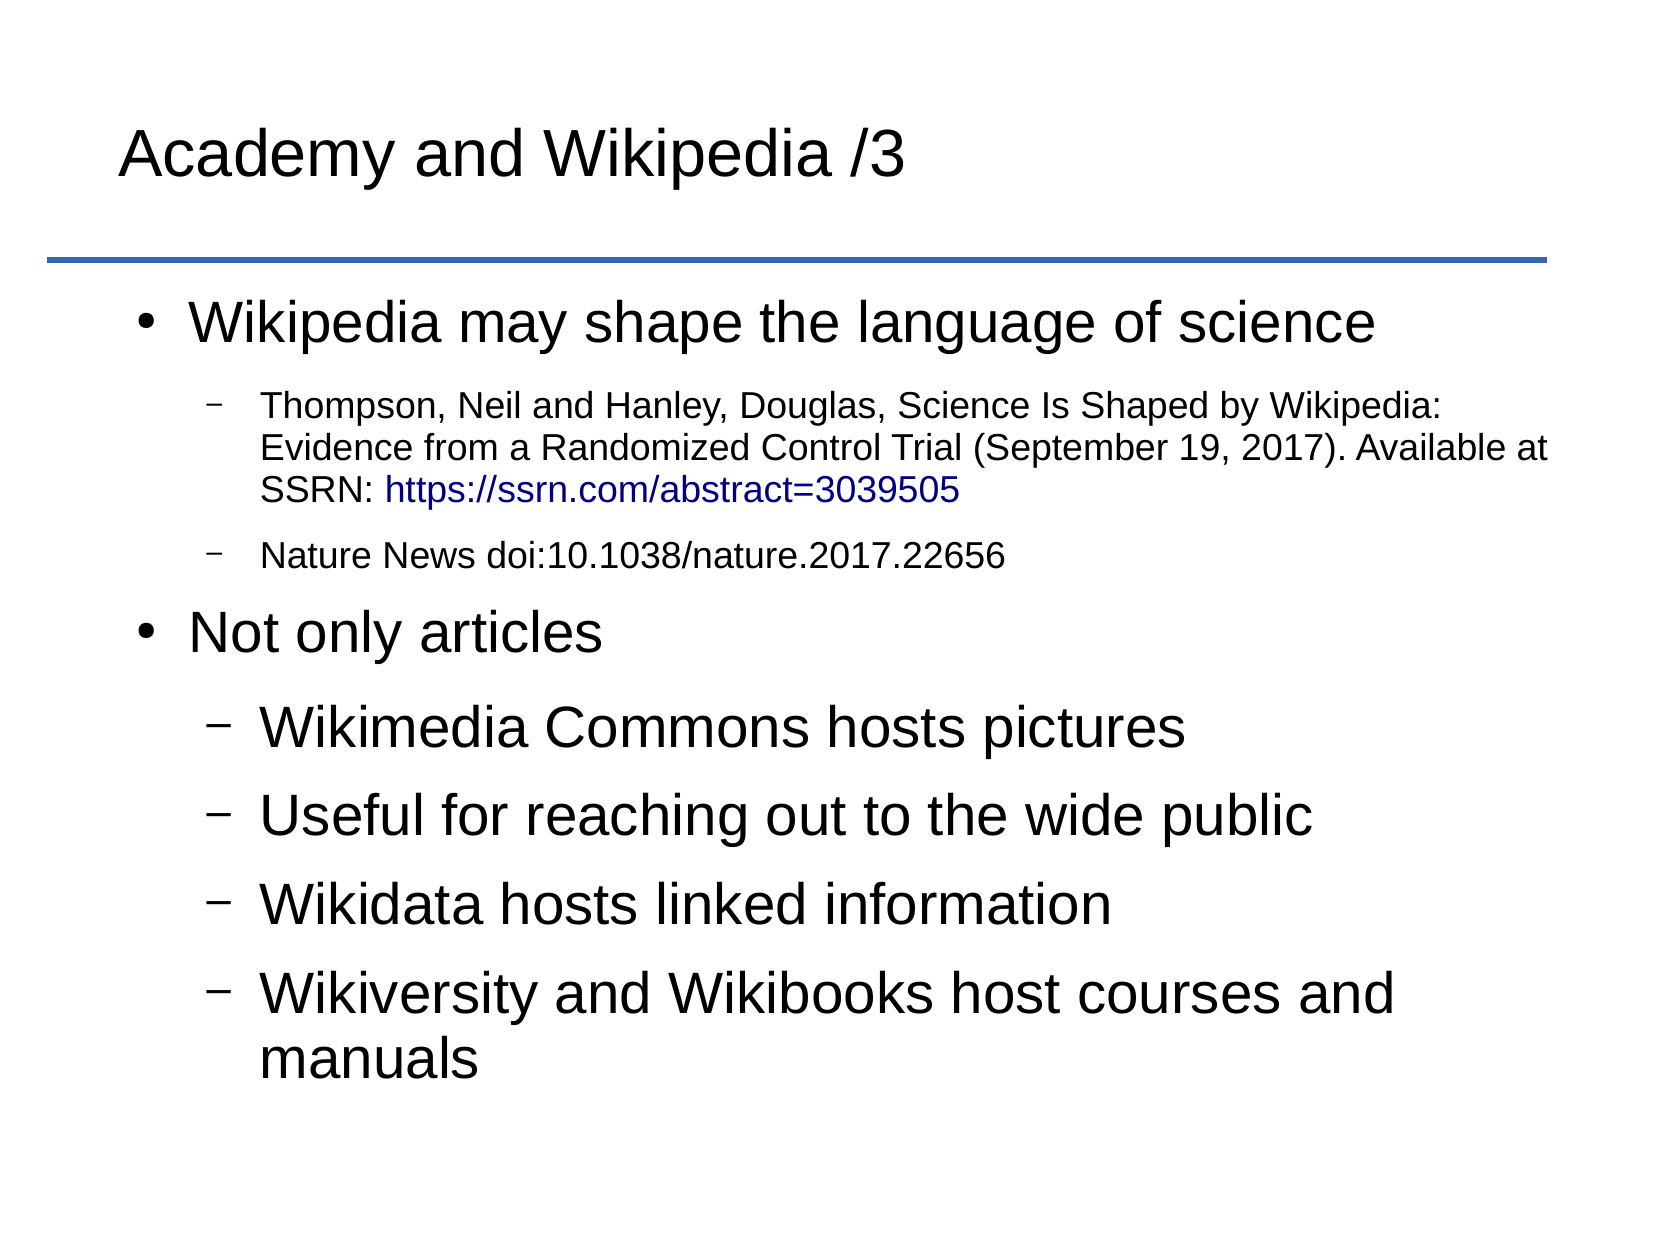

# Academy and Wikipedia /3
Wikipedia may shape the language of science
Thompson, Neil and Hanley, Douglas, Science Is Shaped by Wikipedia: Evidence from a Randomized Control Trial (September 19, 2017). Available at SSRN: https://ssrn.com/abstract=3039505
Nature News doi:10.1038/nature.2017.22656
Not only articles
Wikimedia Commons hosts pictures
Useful for reaching out to the wide public
Wikidata hosts linked information
Wikiversity and Wikibooks host courses and manuals